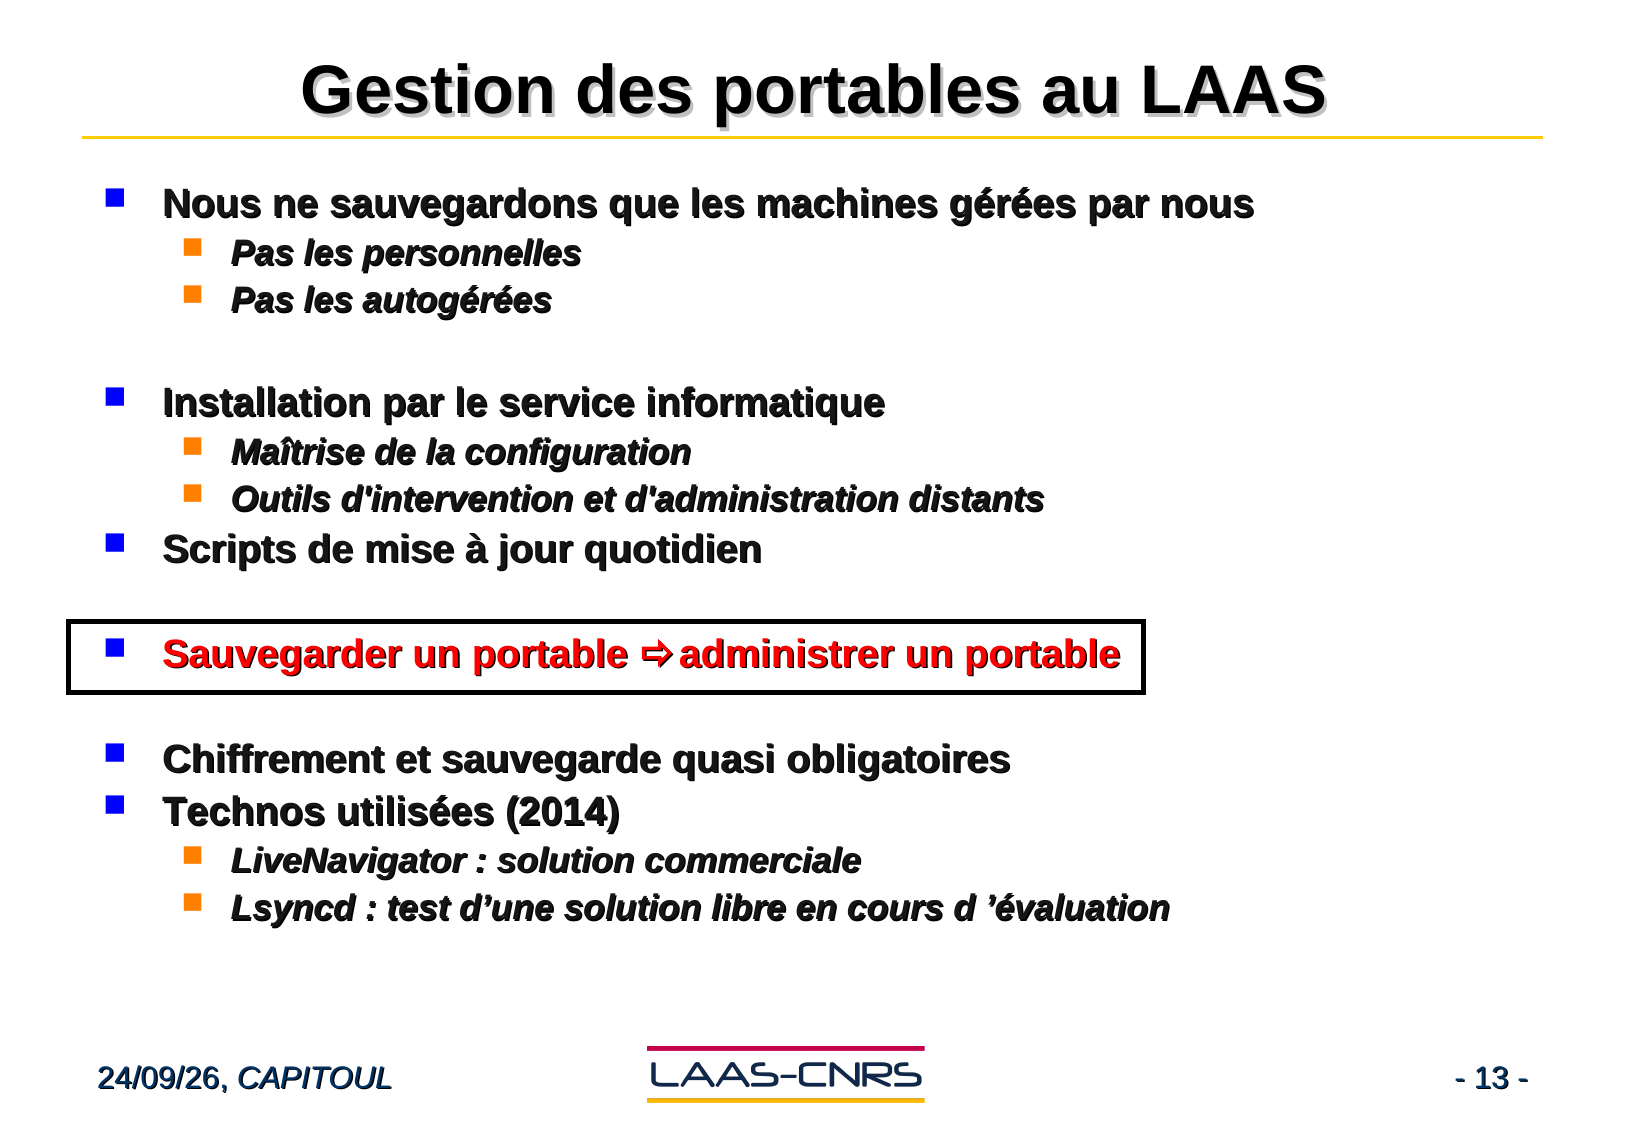

# Gestion des portables au LAAS
Nous ne sauvegardons que les machines gérées par nous
Pas les personnelles
Pas les autogérées
Installation par le service informatique
Maîtrise de la configuration
Outils d'intervention et d'administration distants
Scripts de mise à jour quotidien
Sauvegarder un portable administrer un portable
Chiffrement et sauvegarde quasi obligatoires
Technos utilisées (2014)
LiveNavigator : solution commerciale
Lsyncd : test d’une solution libre en cours d ’évaluation
 , CAPITOUL